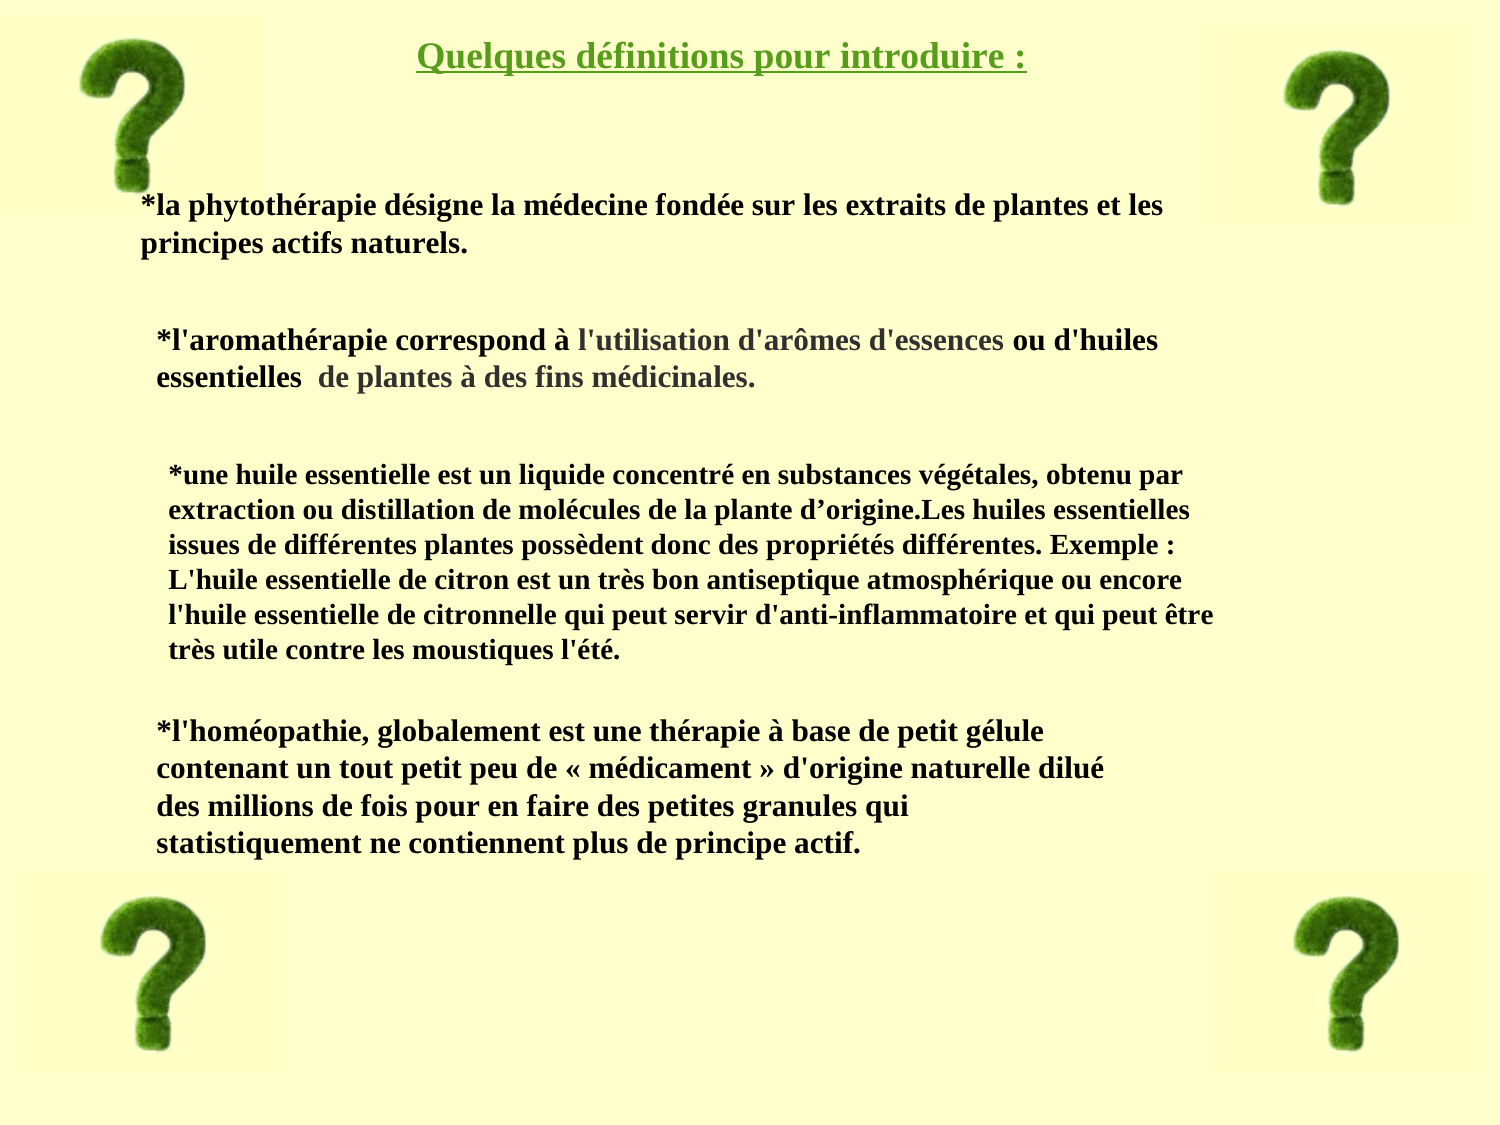

Quelques définitions pour introduire :
*la phytothérapie désigne la médecine fondée sur les extraits de plantes et les principes actifs naturels.
*l'aromathérapie correspond à l'utilisation d'arômes d'essences ou d'huiles essentielles  de plantes à des fins médicinales.
*une huile essentielle est un liquide concentré en substances végétales, obtenu par extraction ou distillation de molécules de la plante d’origine.Les huiles essentielles issues de différentes plantes possèdent donc des propriétés différentes. Exemple : L'huile essentielle de citron est un très bon antiseptique atmosphérique ou encore l'huile essentielle de citronnelle qui peut servir d'anti-inflammatoire et qui peut être très utile contre les moustiques l'été.
*l'homéopathie, globalement est une thérapie à base de petit gélule contenant un tout petit peu de « médicament » d'origine naturelle dilué des millions de fois pour en faire des petites granules qui statistiquement ne contiennent plus de principe actif.